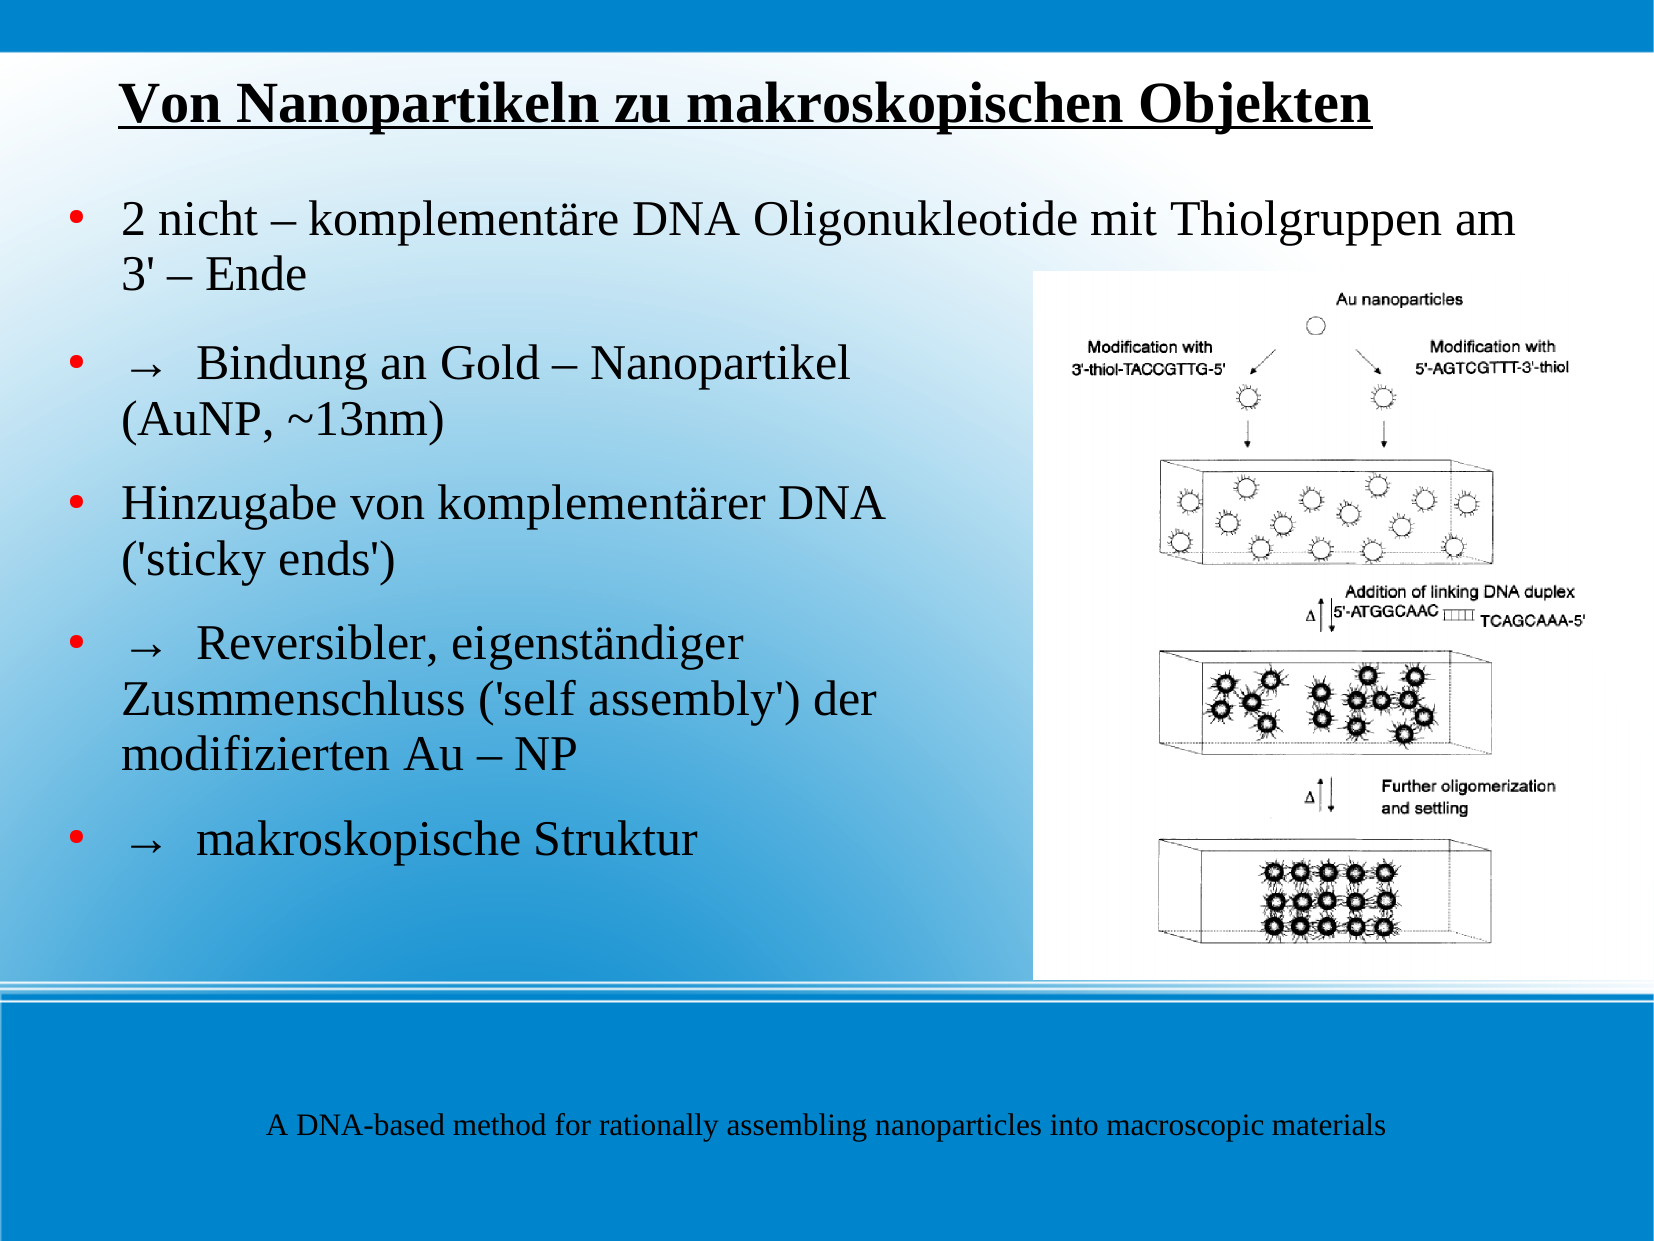

Von Nanopartikeln zu makroskopischen Objekten
# 2 nicht – komplementäre DNA Oligonukleotide mit Thiolgruppen am 3' – Ende
→ Bindung an Gold – Nanopartikel (AuNP, ~13nm)
Hinzugabe von komplementärer DNA ('sticky ends')
→ Reversibler, eigenständiger Zusmmenschluss ('self assembly') der modifizierten Au – NP
→ makroskopische Struktur
A DNA-based method for rationally assembling nanoparticles into macroscopic materials